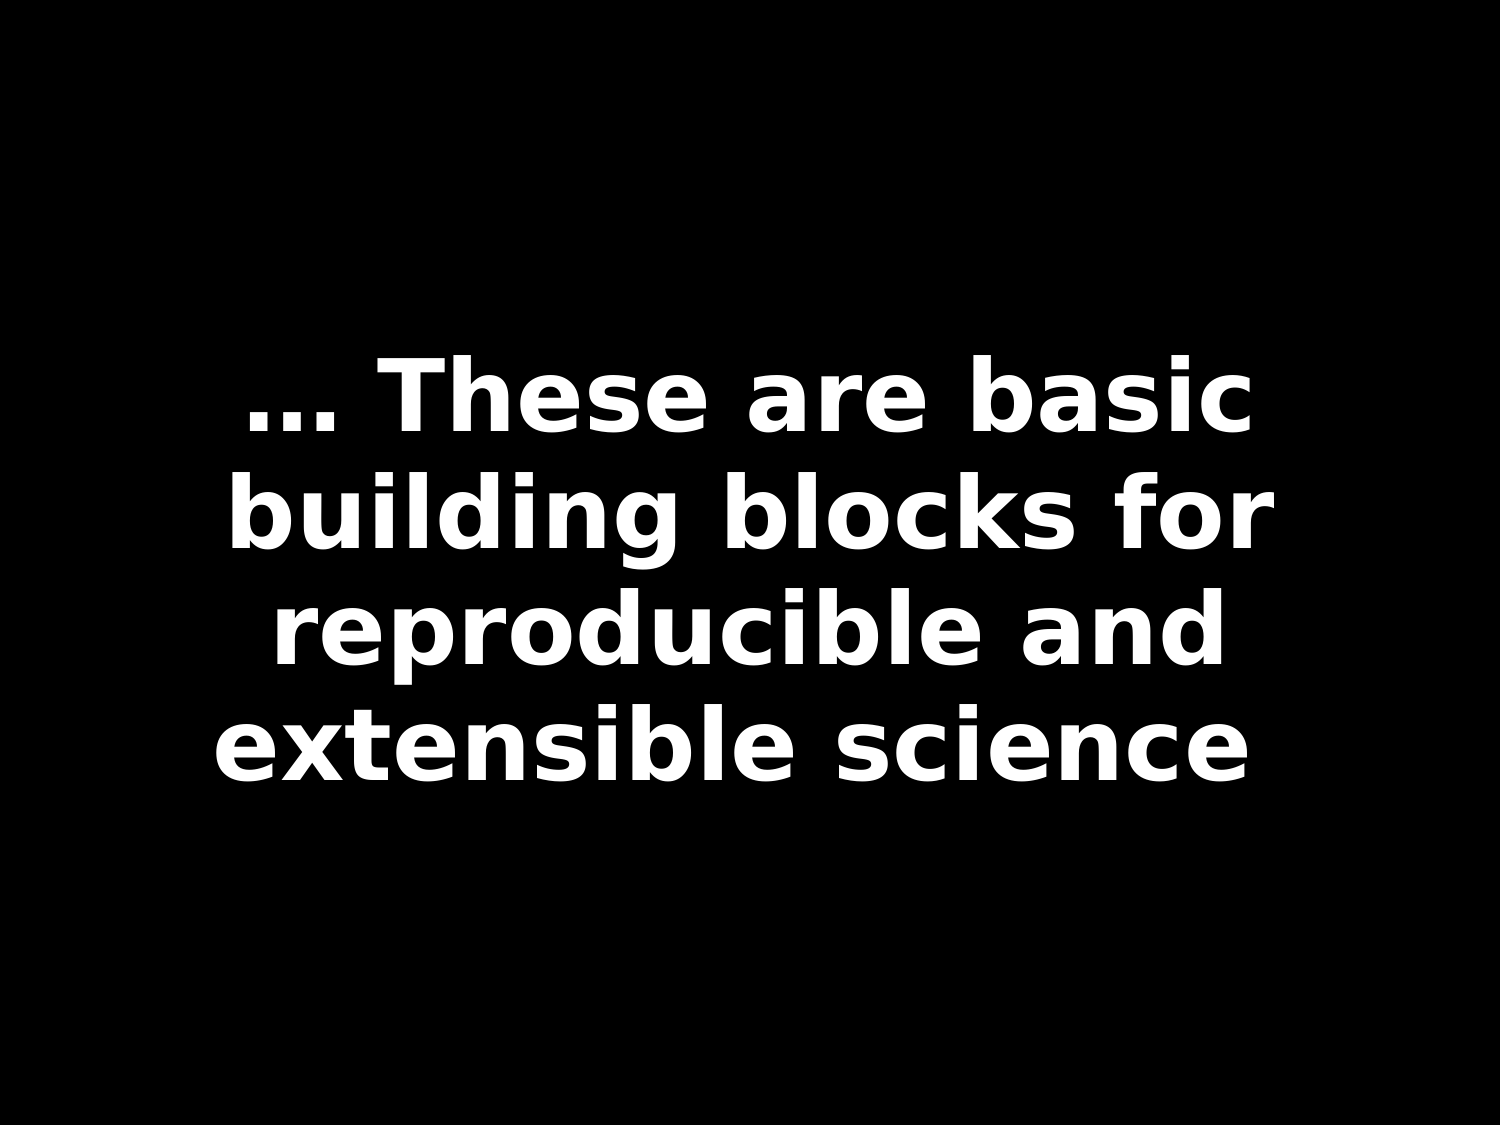

# … These are basic building blocks for reproducible and extensible science